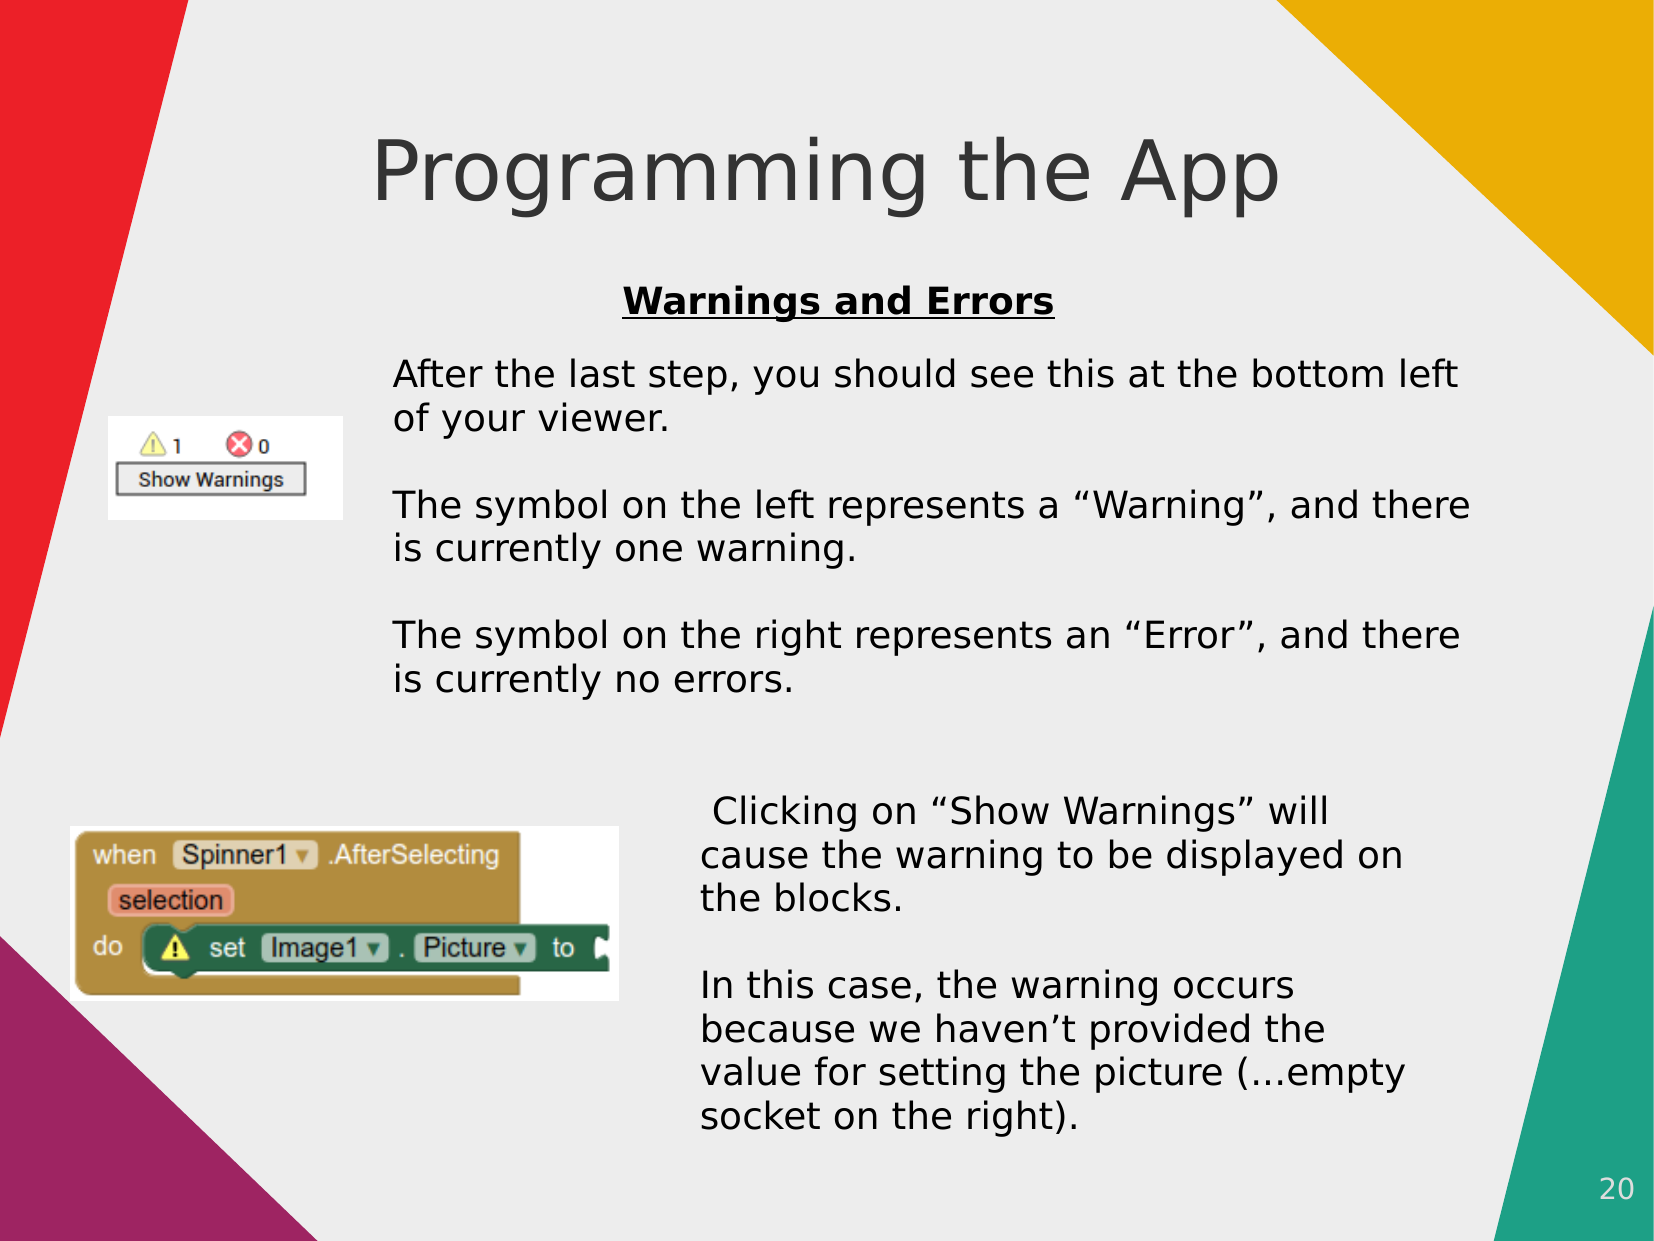

# Programming the App
Warnings and Errors
After the last step, you should see this at the bottom left of your viewer.
The symbol on the left represents a “Warning”, and there is currently one warning.
The symbol on the right represents an “Error”, and there is currently no errors.
 Clicking on “Show Warnings” will cause the warning to be displayed on the blocks.
In this case, the warning occurs because we haven’t provided the value for setting the picture (...empty socket on the right).
20